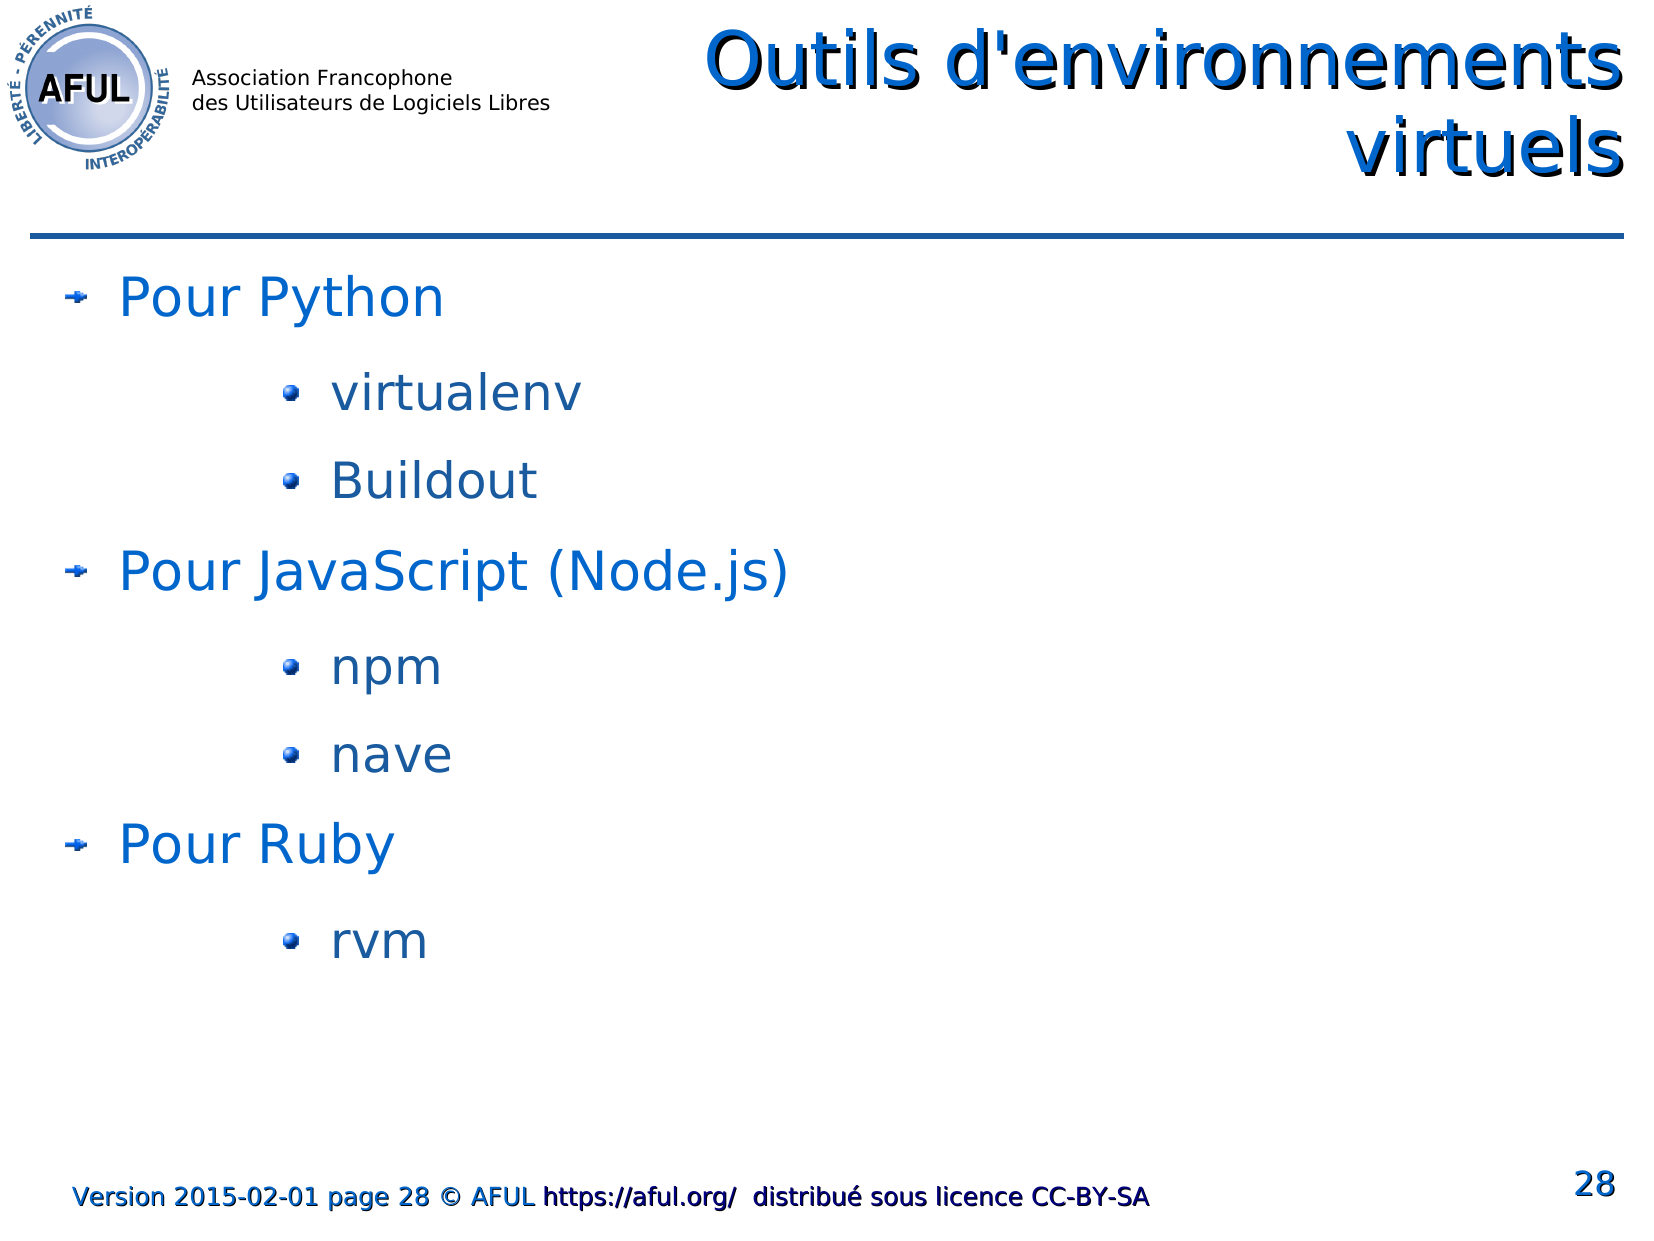

# Outils d'environnements virtuels
Pour Python
virtualenv
Buildout
Pour JavaScript (Node.js)
npm
nave
Pour Ruby
rvm